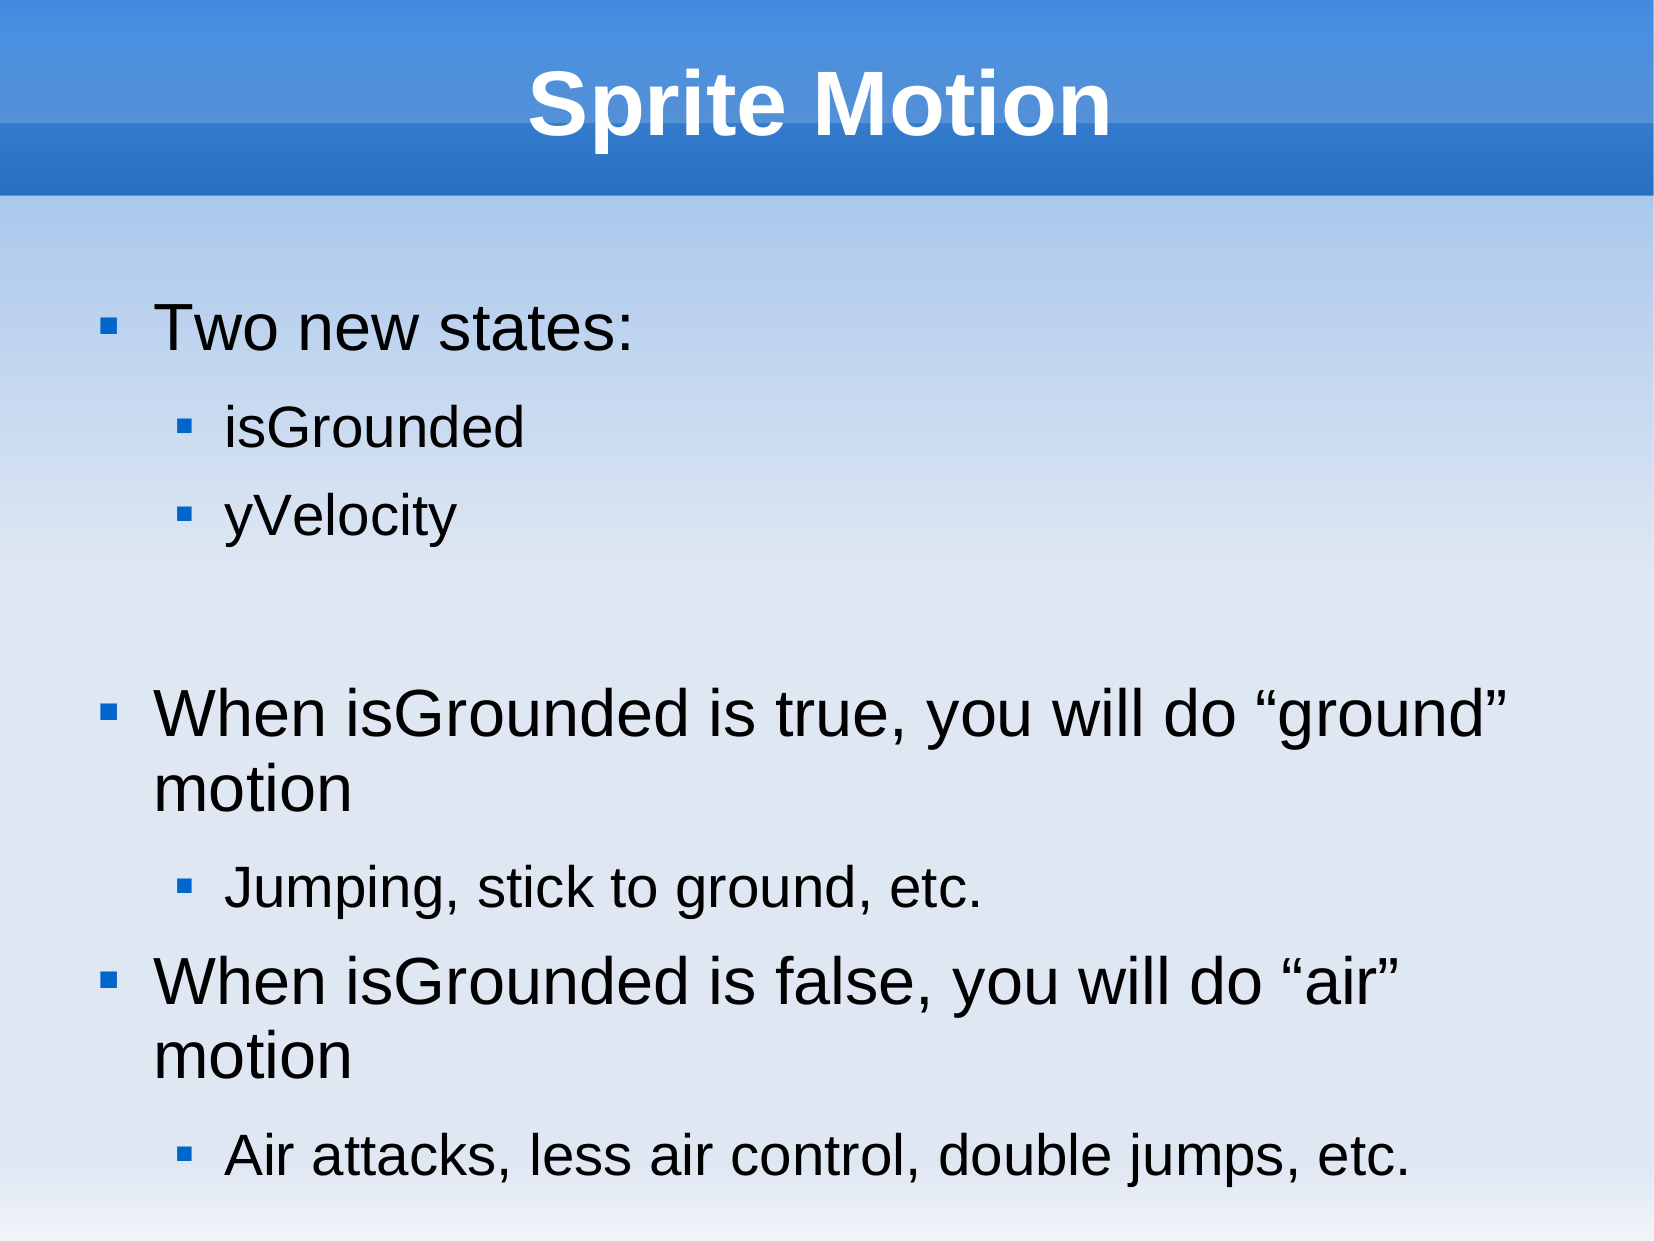

# Sprite Motion
Two new states:
isGrounded
yVelocity
When isGrounded is true, you will do “ground” motion
Jumping, stick to ground, etc.
When isGrounded is false, you will do “air” motion
Air attacks, less air control, double jumps, etc.